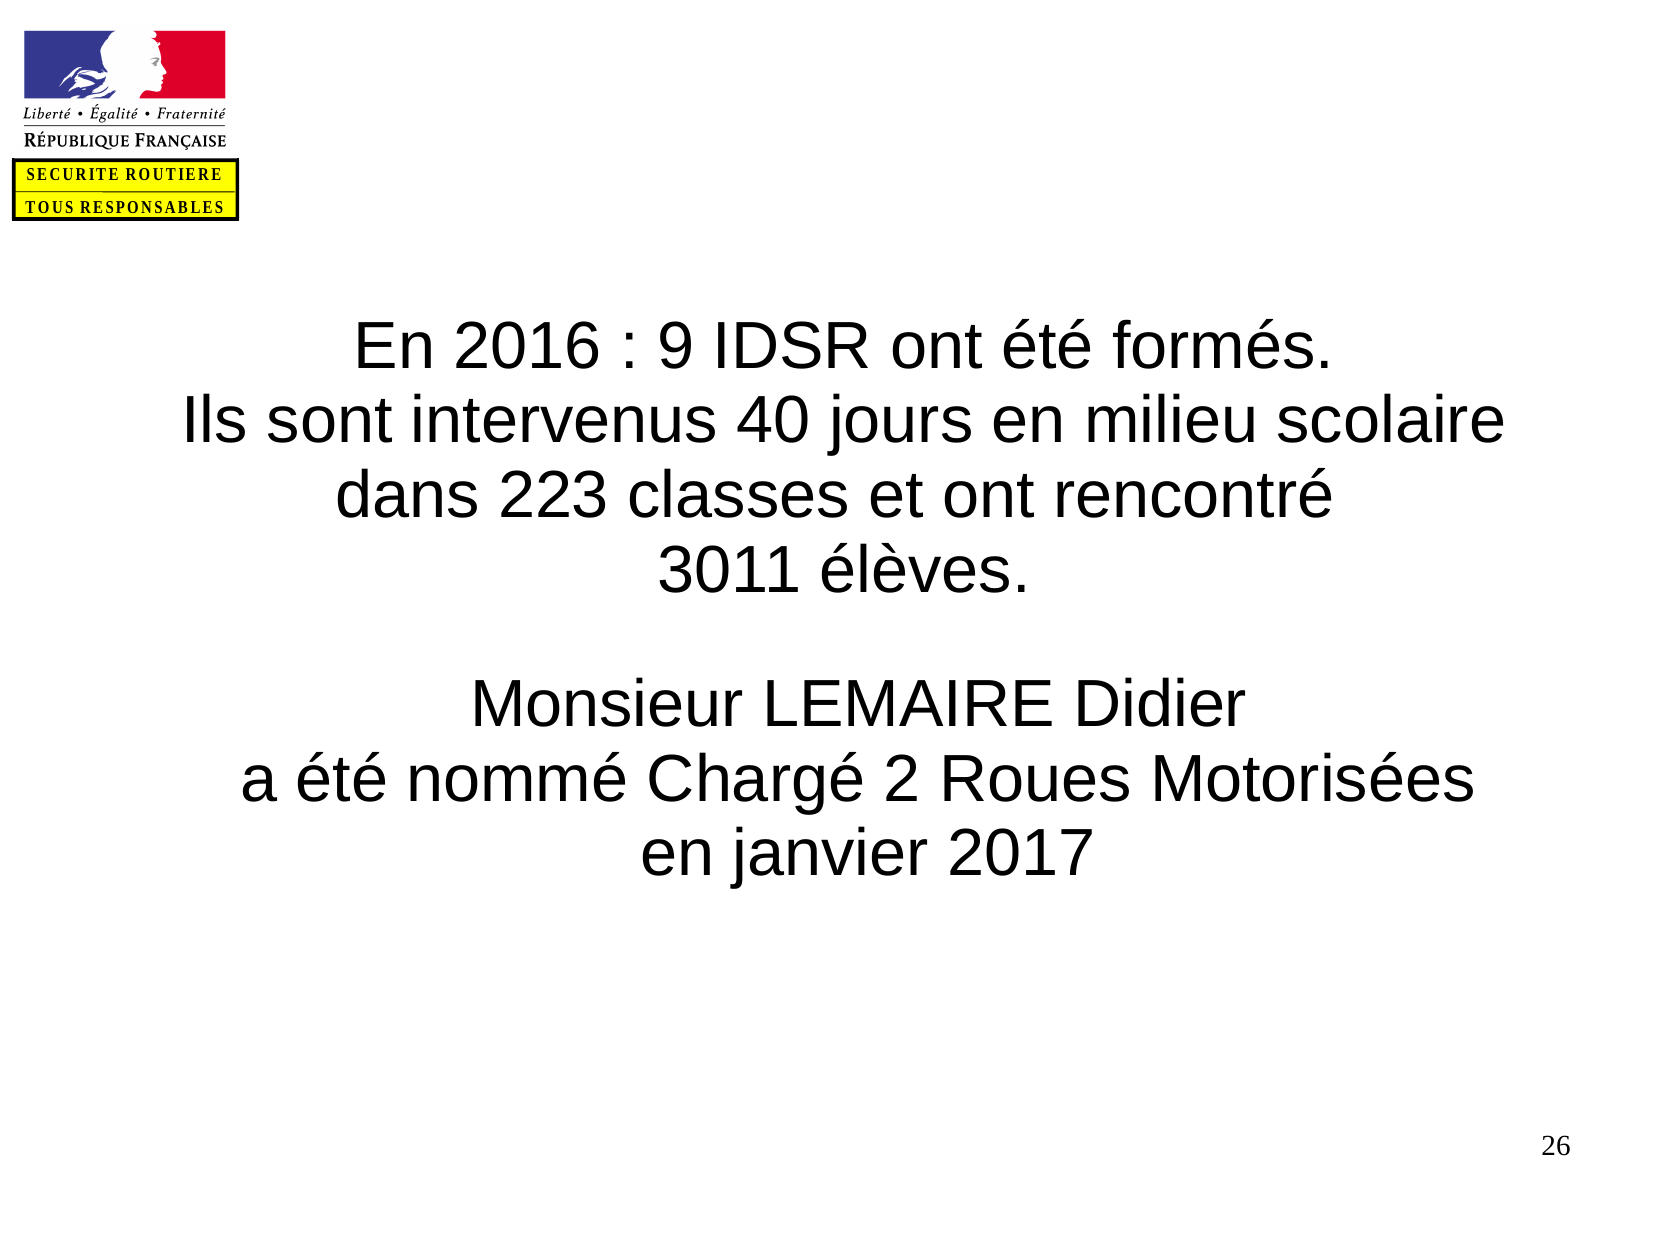

En 2016 : 9 IDSR ont été formés.
Ils sont intervenus 40 jours en milieu scolaire dans 223 classes et ont rencontré
3011 élèves.
Monsieur LEMAIRE Didier
a été nommé Chargé 2 Roues Motorisées
en janvier 2017
26